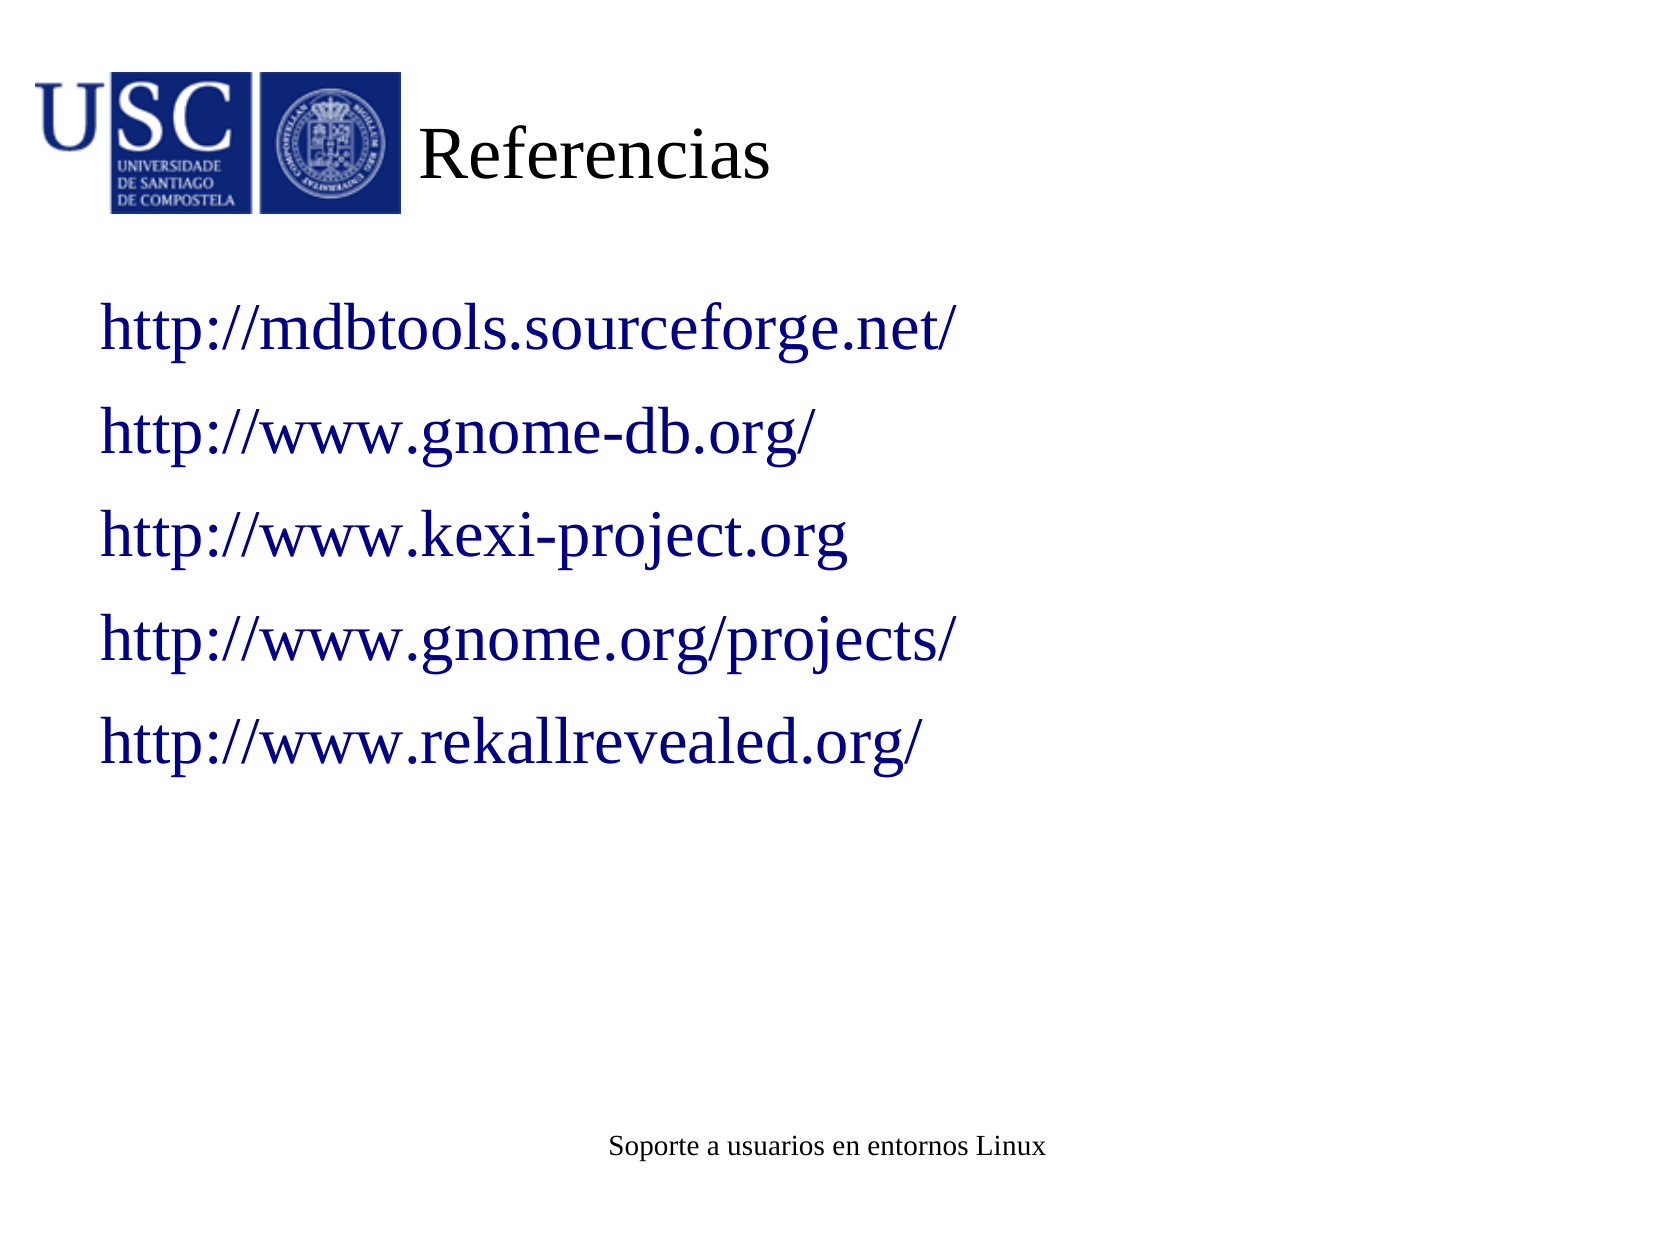

# Referencias
http://mdbtools.sourceforge.net/
http://www.gnome-db.org/
http://www.kexi-project.org
http://www.gnome.org/projects/
http://www.rekallrevealed.org/